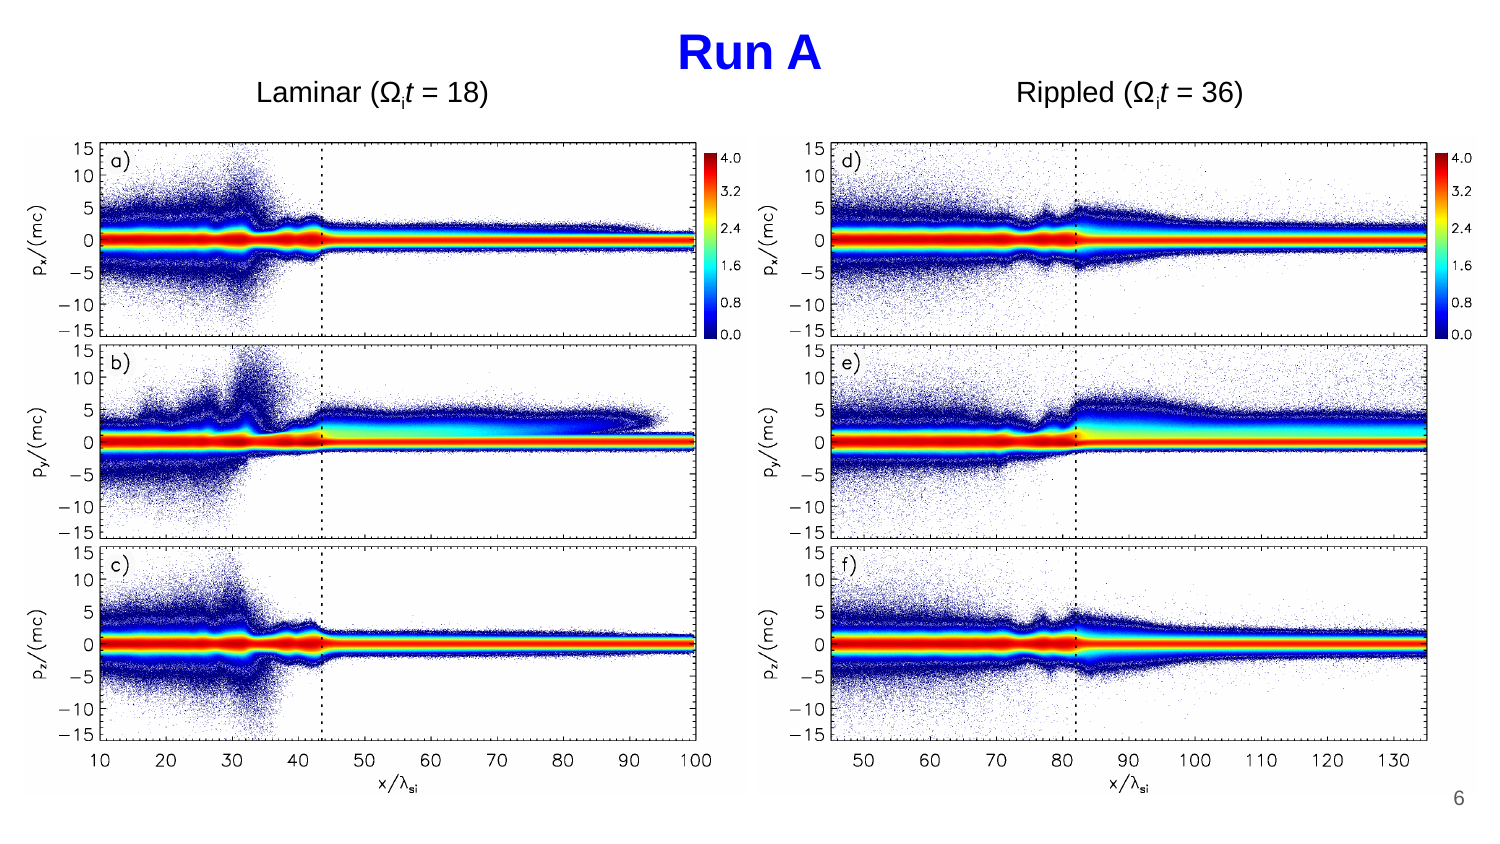

# Run A
Laminar (Ωit = 18) Rippled (Ωit = 36)